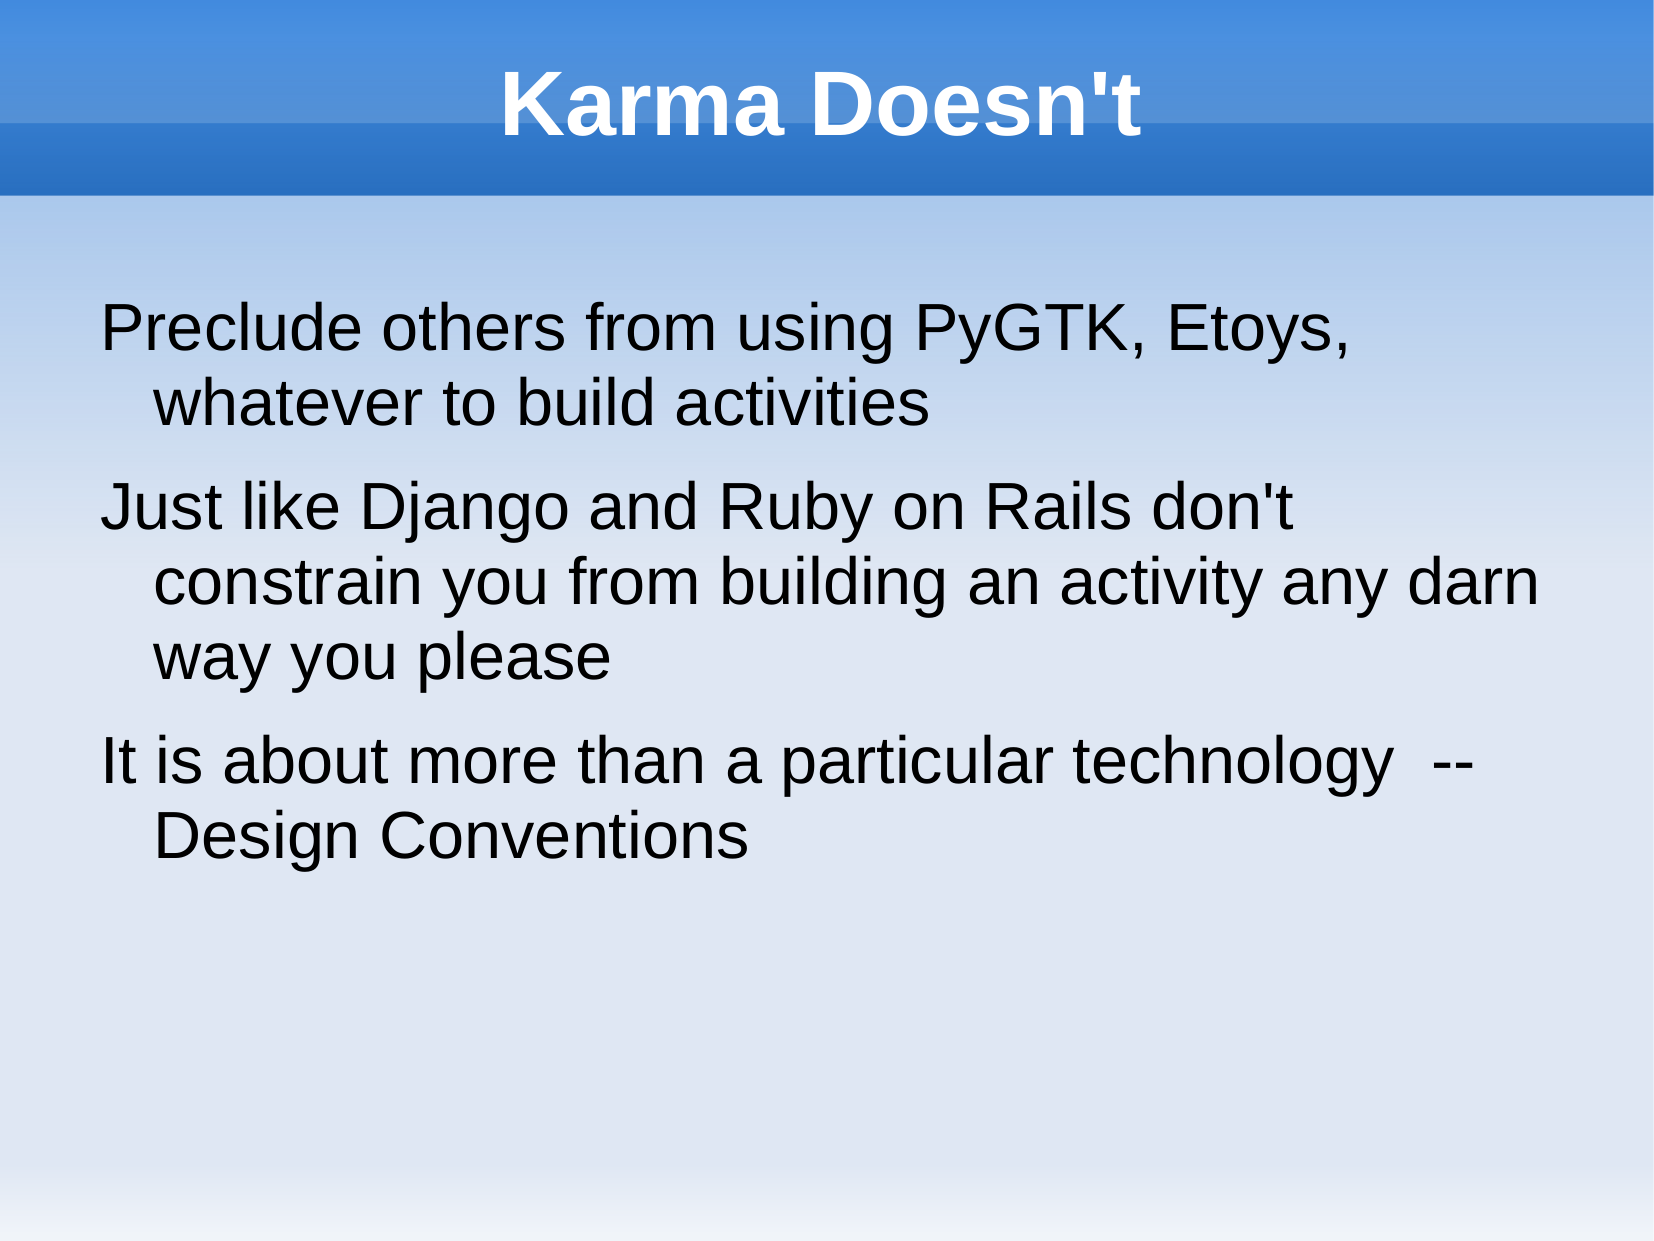

# Karma Doesn't
Preclude others from using PyGTK, Etoys, whatever to build activities
Just like Django and Ruby on Rails don't constrain you from building an activity any darn way you please
It is about more than a particular technology -- Design Conventions